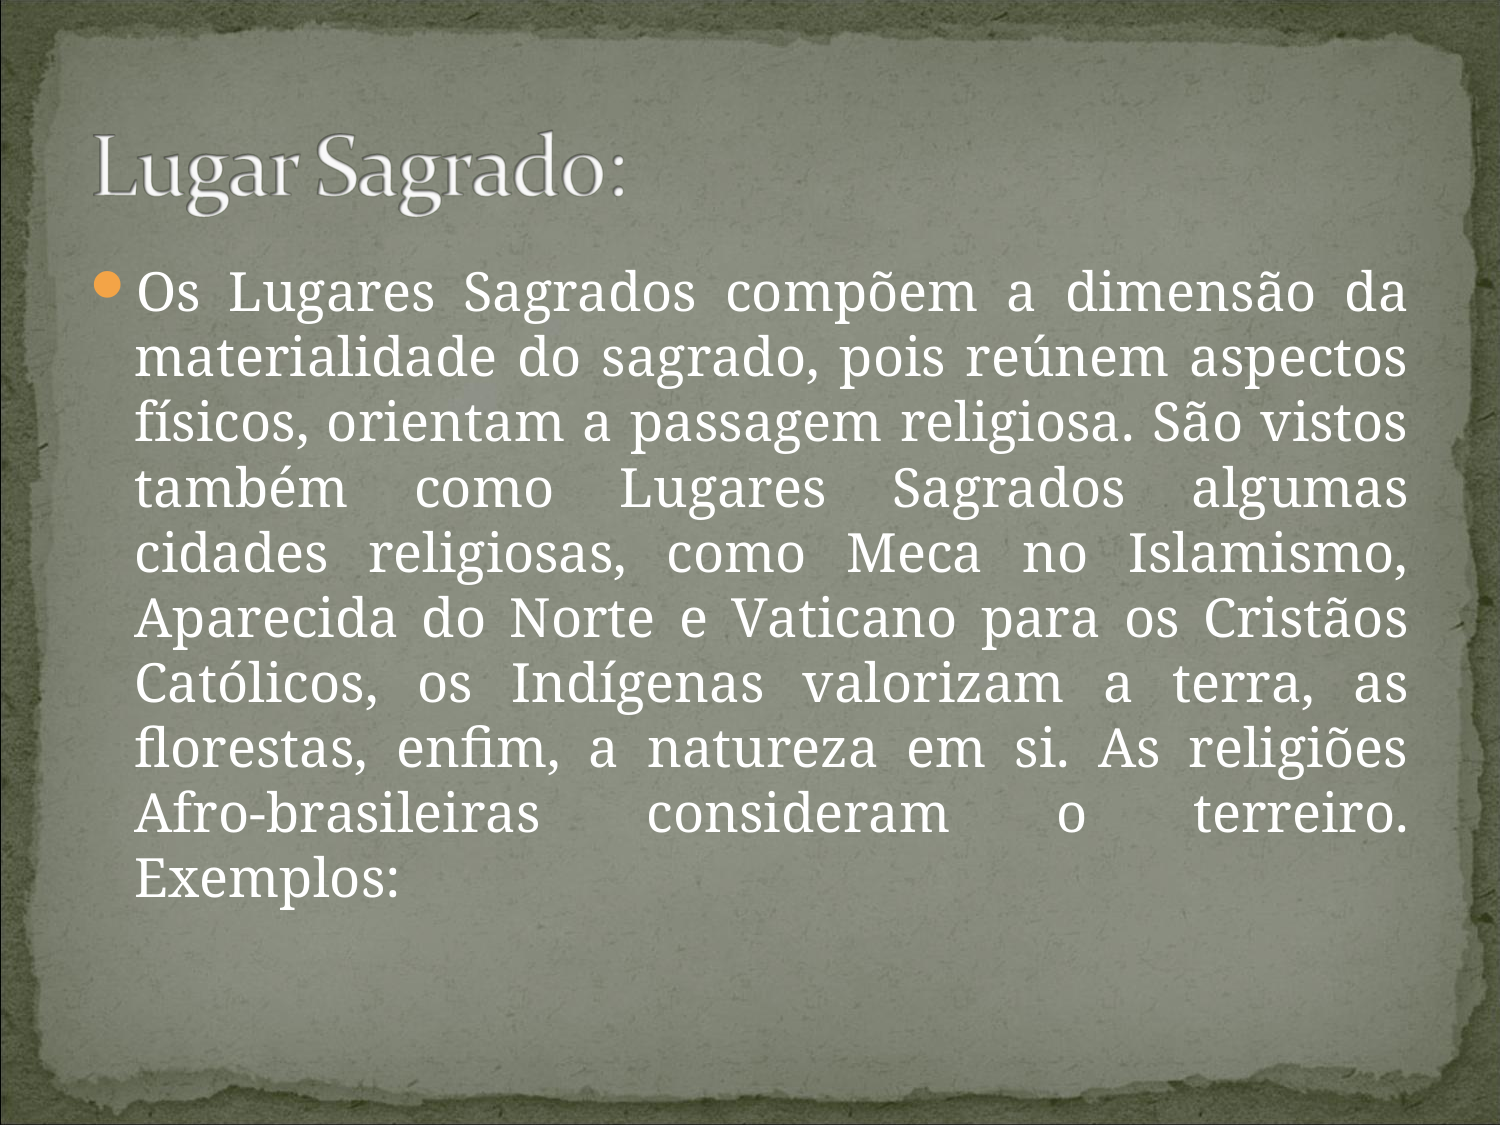

# Os Lugares Sagrados compõem a dimensão da materialidade do sagrado, pois reúnem aspectos físicos, orientam a passagem religiosa. São vistos também como Lugares Sagrados algumas cidades religiosas, como Meca no Islamismo, Aparecida do Norte e Vaticano para os Cristãos Católicos, os Indígenas valorizam a terra, as florestas, enfim, a natureza em si. As religiões Afro-brasileiras consideram o terreiro. Exemplos: